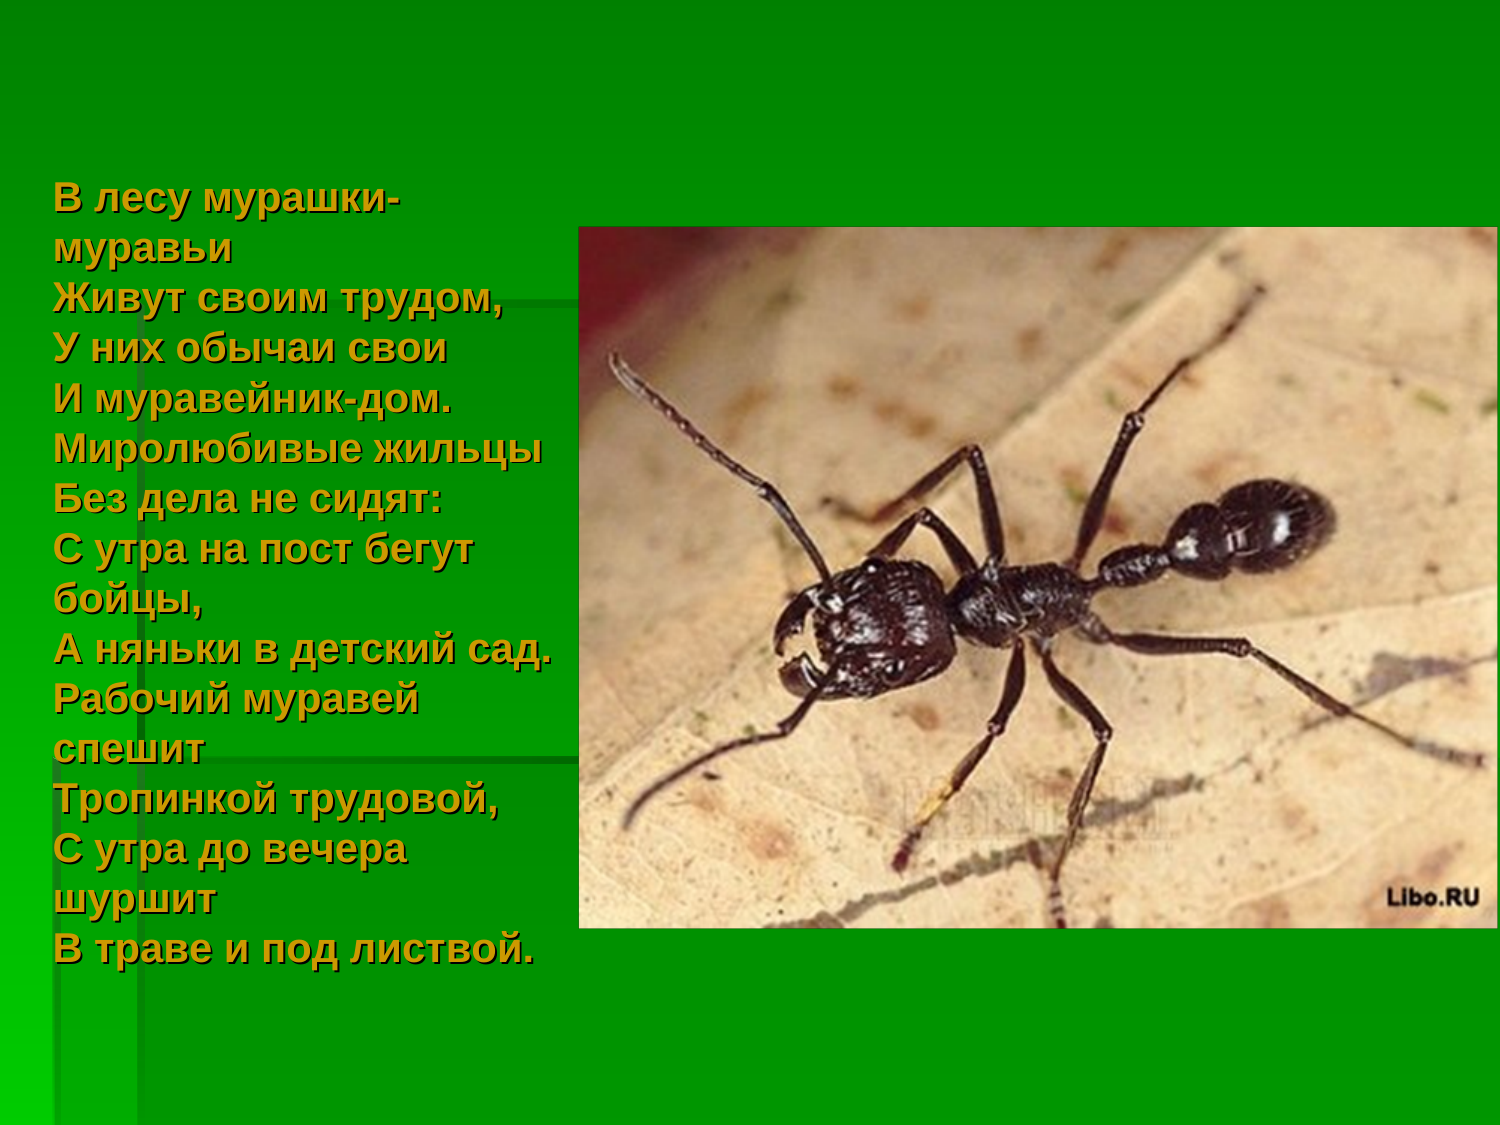

В лесу мурашки-муравьи
Живут своим трудом,
У них обычаи свои
И муравейник-дом.
Миролюбивые жильцы
Без дела не сидят:
С утра на пост бегут бойцы,
А няньки в детский сад.
Рабочий муравей спешит
Тропинкой трудовой,
С утра до вечера шуршит
В траве и под листвой.
#